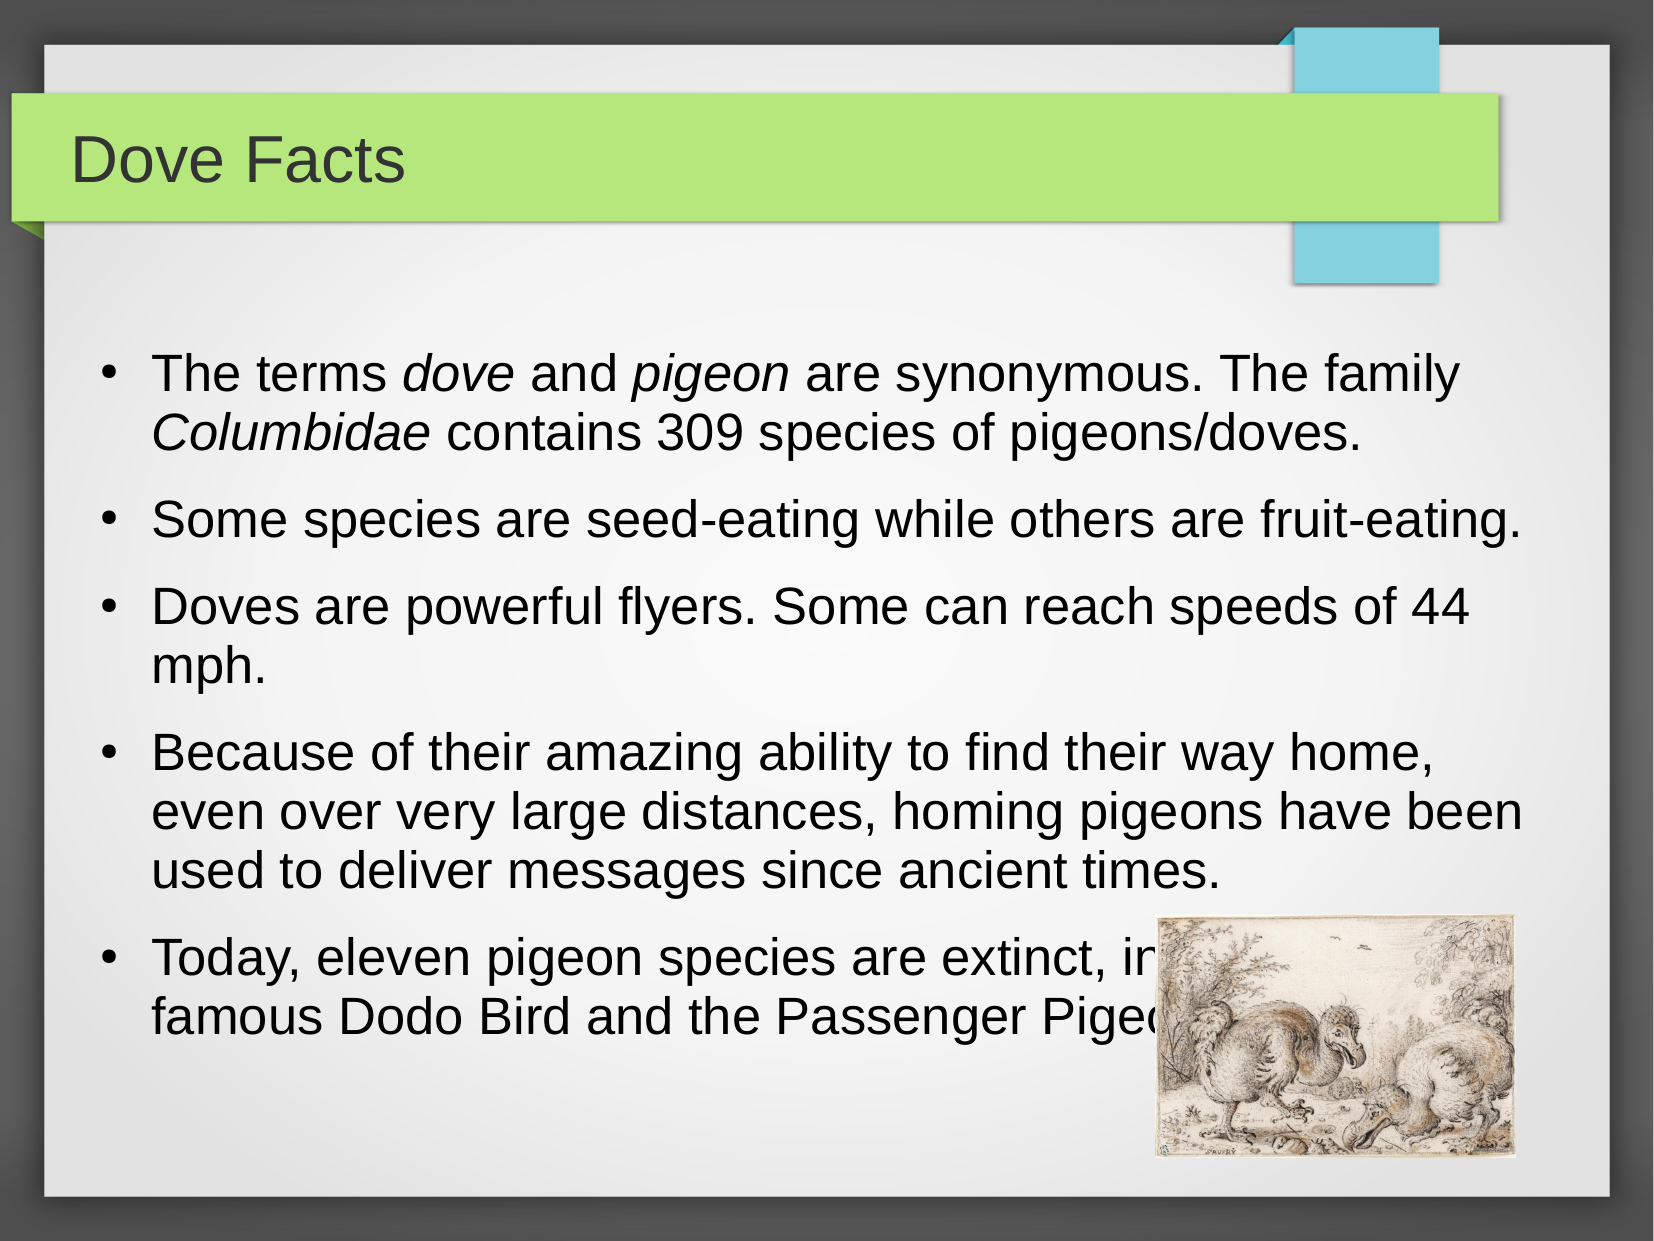

# Dove Facts
The terms dove and pigeon are synonymous. The family Columbidae contains 309 species of pigeons/doves.
Some species are seed-eating while others are fruit-eating.
Doves are powerful flyers. Some can reach speeds of 44 mph.
Because of their amazing ability to find their way home, even over very large distances, homing pigeons have been used to deliver messages since ancient times.
Today, eleven pigeon species are extinct, including the famous Dodo Bird and the Passenger Pigeon.